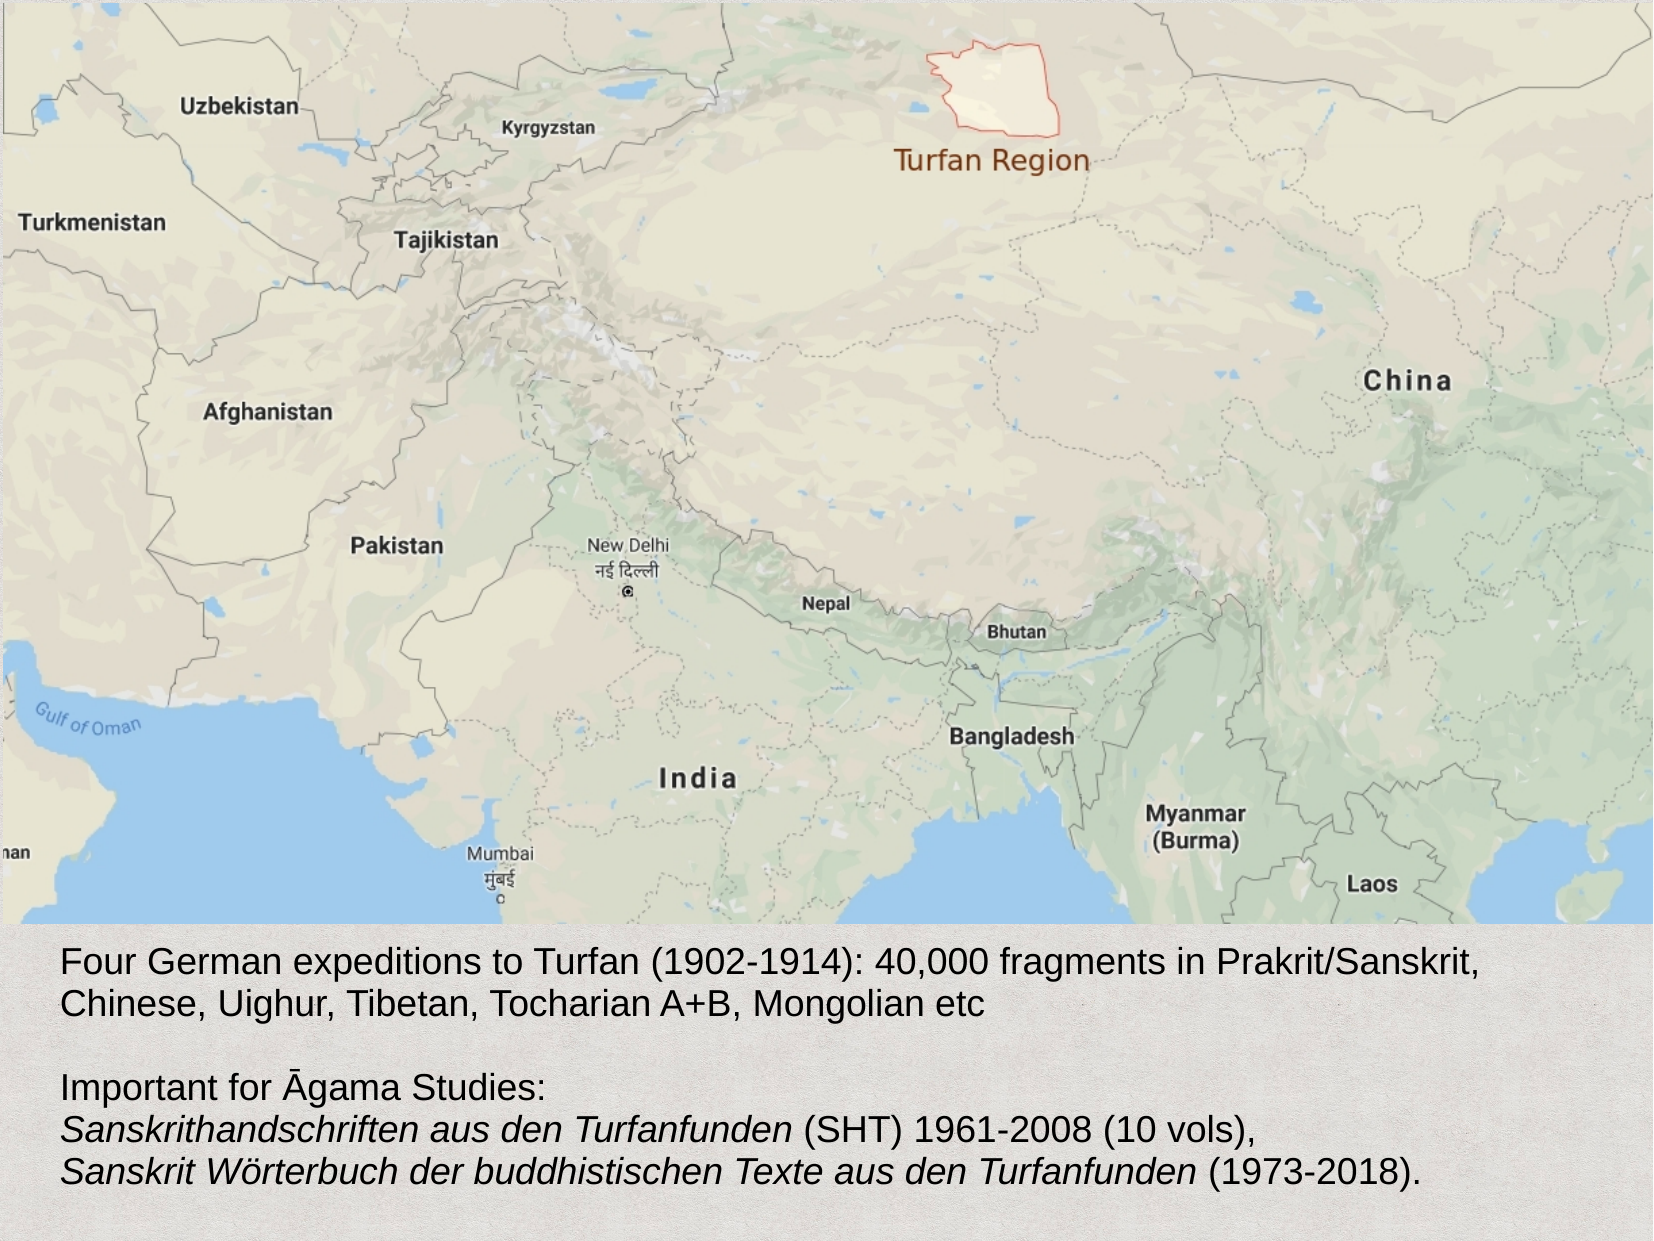

Four German expeditions to Turfan (1902-1914): 40,000 fragments in Prakrit/Sanskrit, Chinese, Uighur, Tibetan, Tocharian A+B, Mongolian etc
Important for Āgama Studies:
Sanskrithandschriften aus den Turfanfunden (SHT) 1961-2008 (10 vols),
Sanskrit Wörterbuch der buddhistischen Texte aus den Turfanfunden (1973-2018).